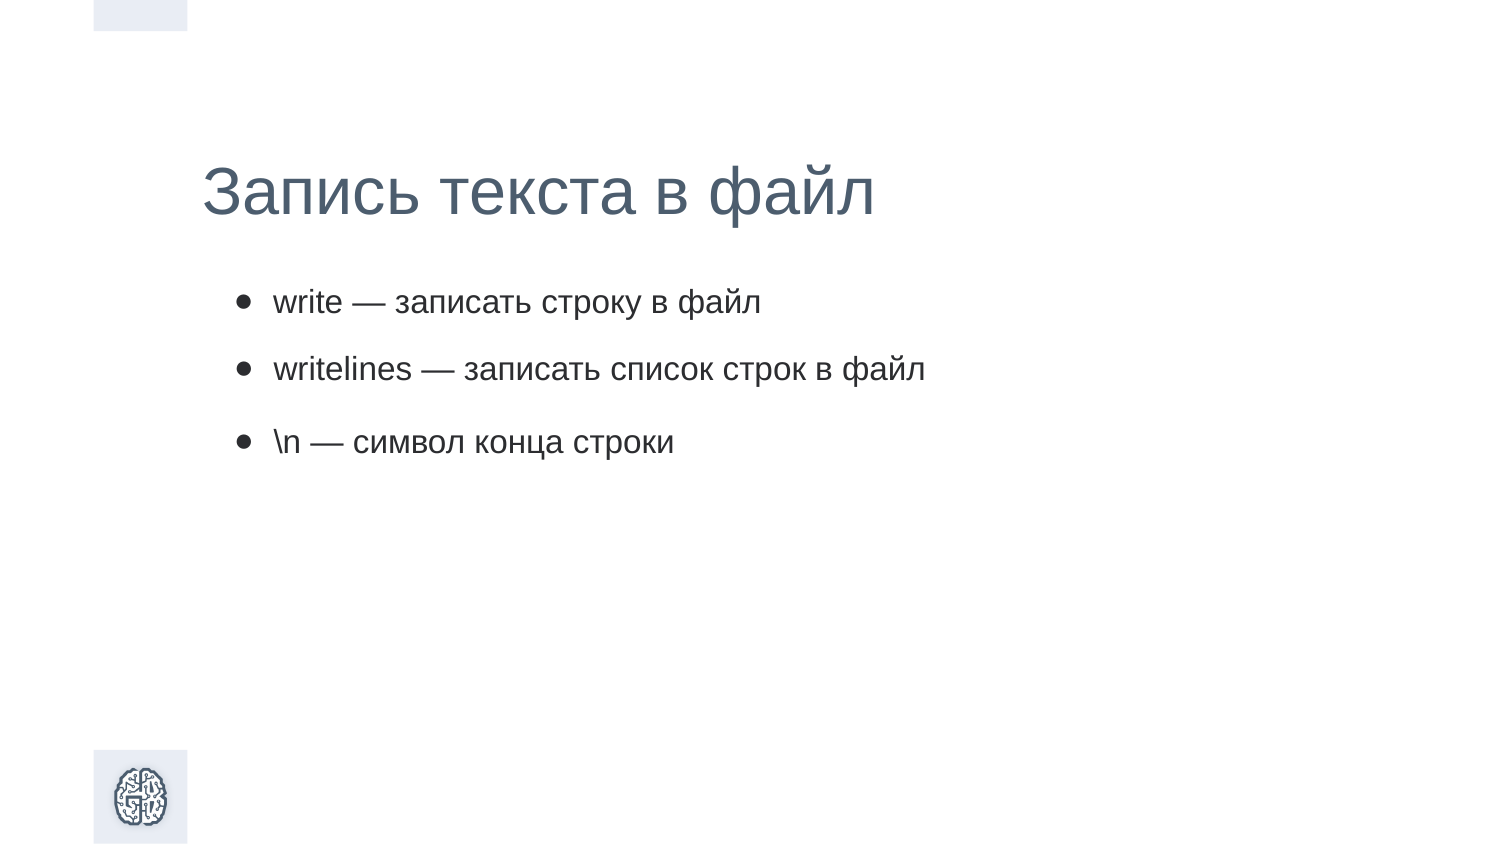

Запись текста в файл
write — записать строку в файл
writelines — записать список строк в файл
\n — символ конца строки